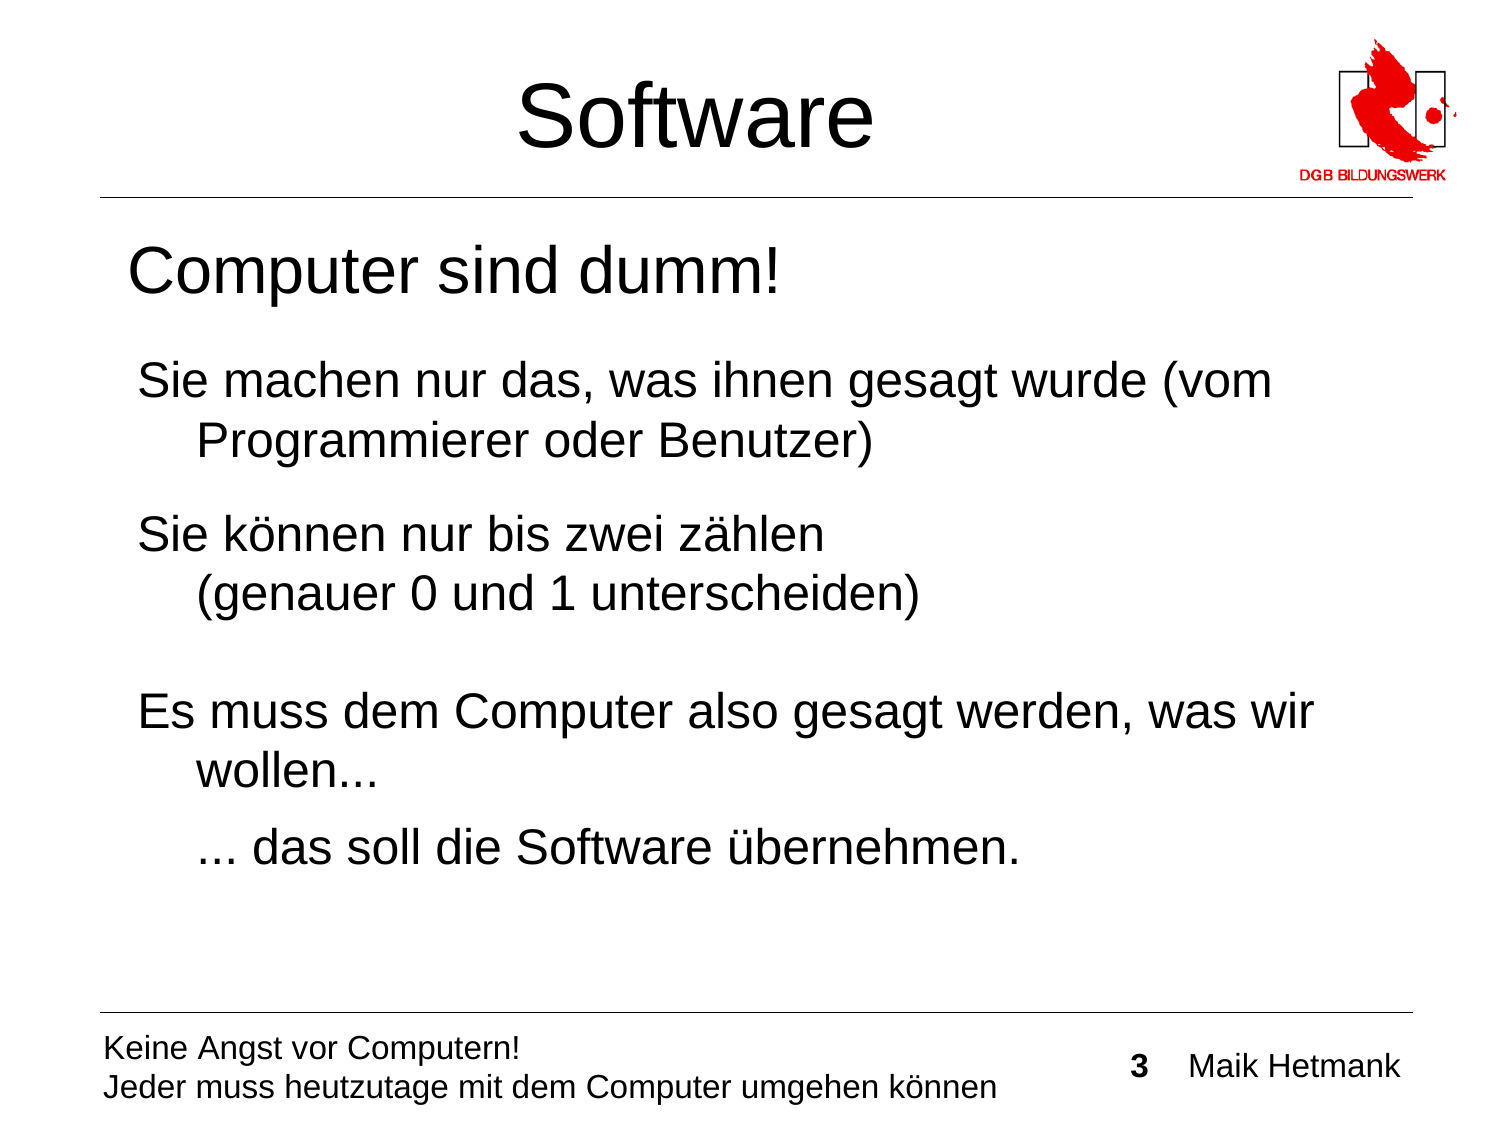

# Software
Computer sind dumm!
Sie machen nur das, was ihnen gesagt wurde (vom Programmierer oder Benutzer)
Sie können nur bis zwei zählen
(genauer 0 und 1 unterscheiden)
Es muss dem Computer also gesagt werden, was wir wollen...
	... das soll die Software übernehmen.